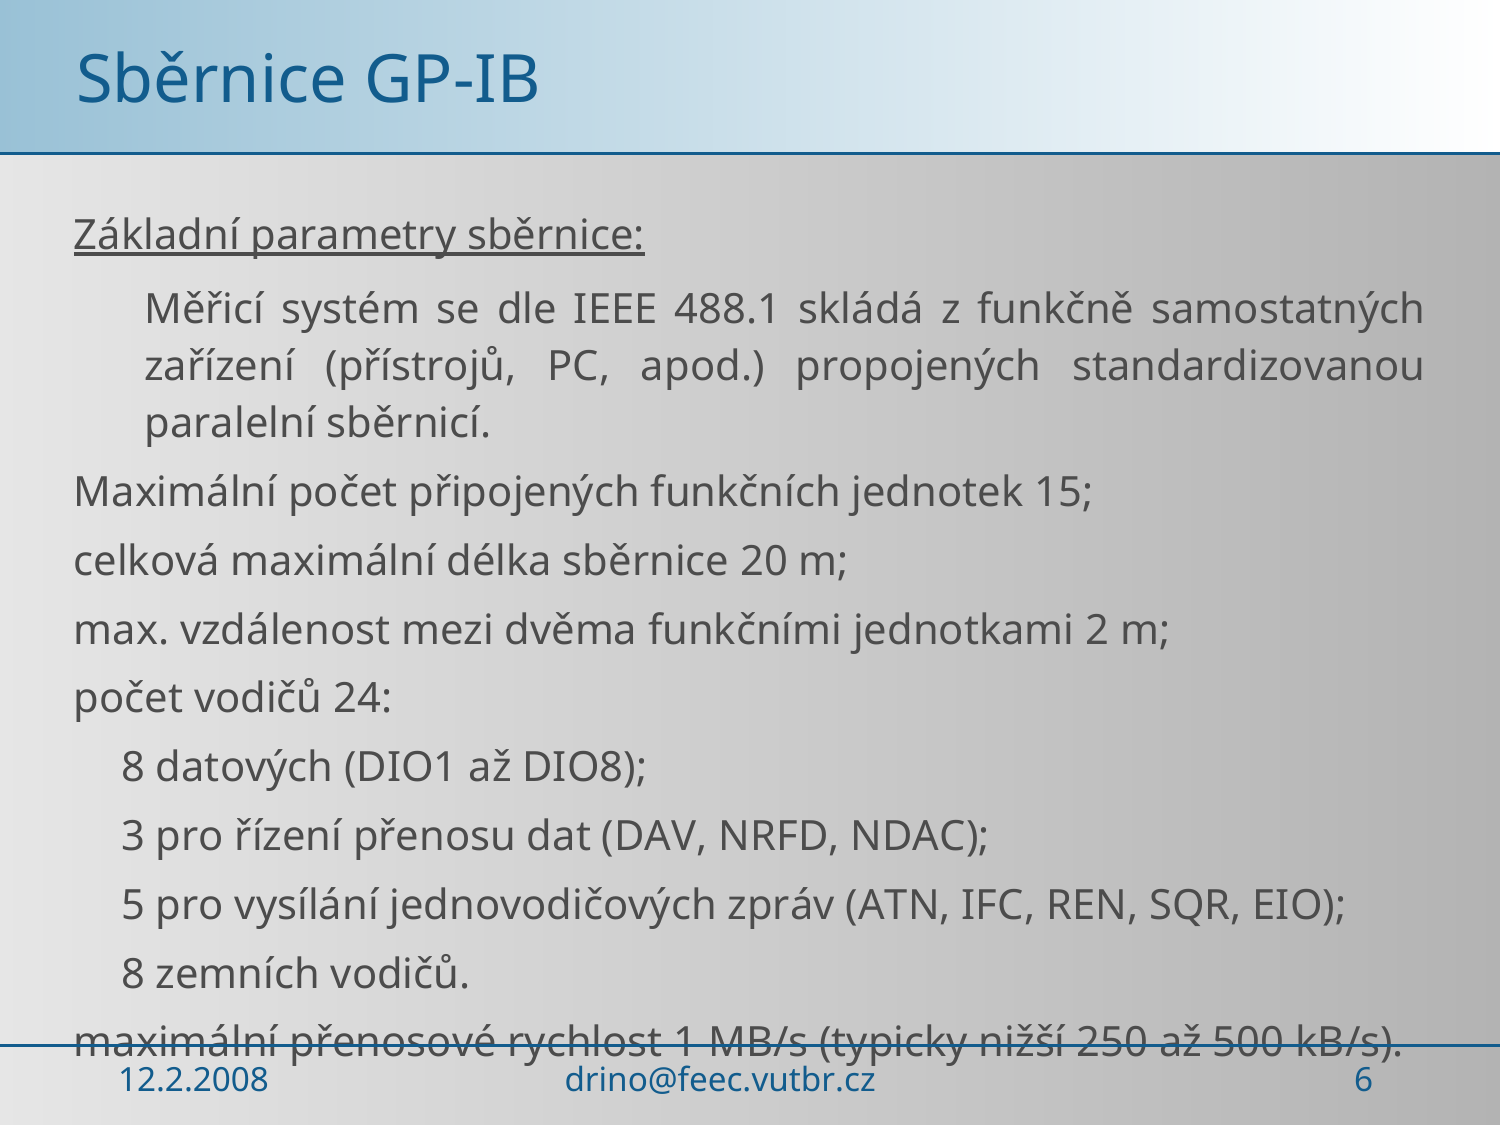

# Sběrnice GP-IB
Základní parametry sběrnice:
Měřicí systém se dle IEEE 488.1 skládá z funkčně samostatných zařízení (přístrojů, PC, apod.) propojených standardizovanou paralelní sběrnicí.
Maximální počet připojených funkčních jednotek 15;
celková maximální délka sběrnice 20 m;
max. vzdálenost mezi dvěma funkčními jednotkami 2 m;
počet vodičů 24:
8 datových (DIO1 až DIO8);
3 pro řízení přenosu dat (DAV, NRFD, NDAC);
5 pro vysílání jednovodičových zpráv (ATN, IFC, REN, SQR, EIO);
8 zemních vodičů.
maximální přenosové rychlost 1 MB/s (typicky nižší 250 až 500 kB/s).
12.2.2008
drino@feec.vutbr.cz